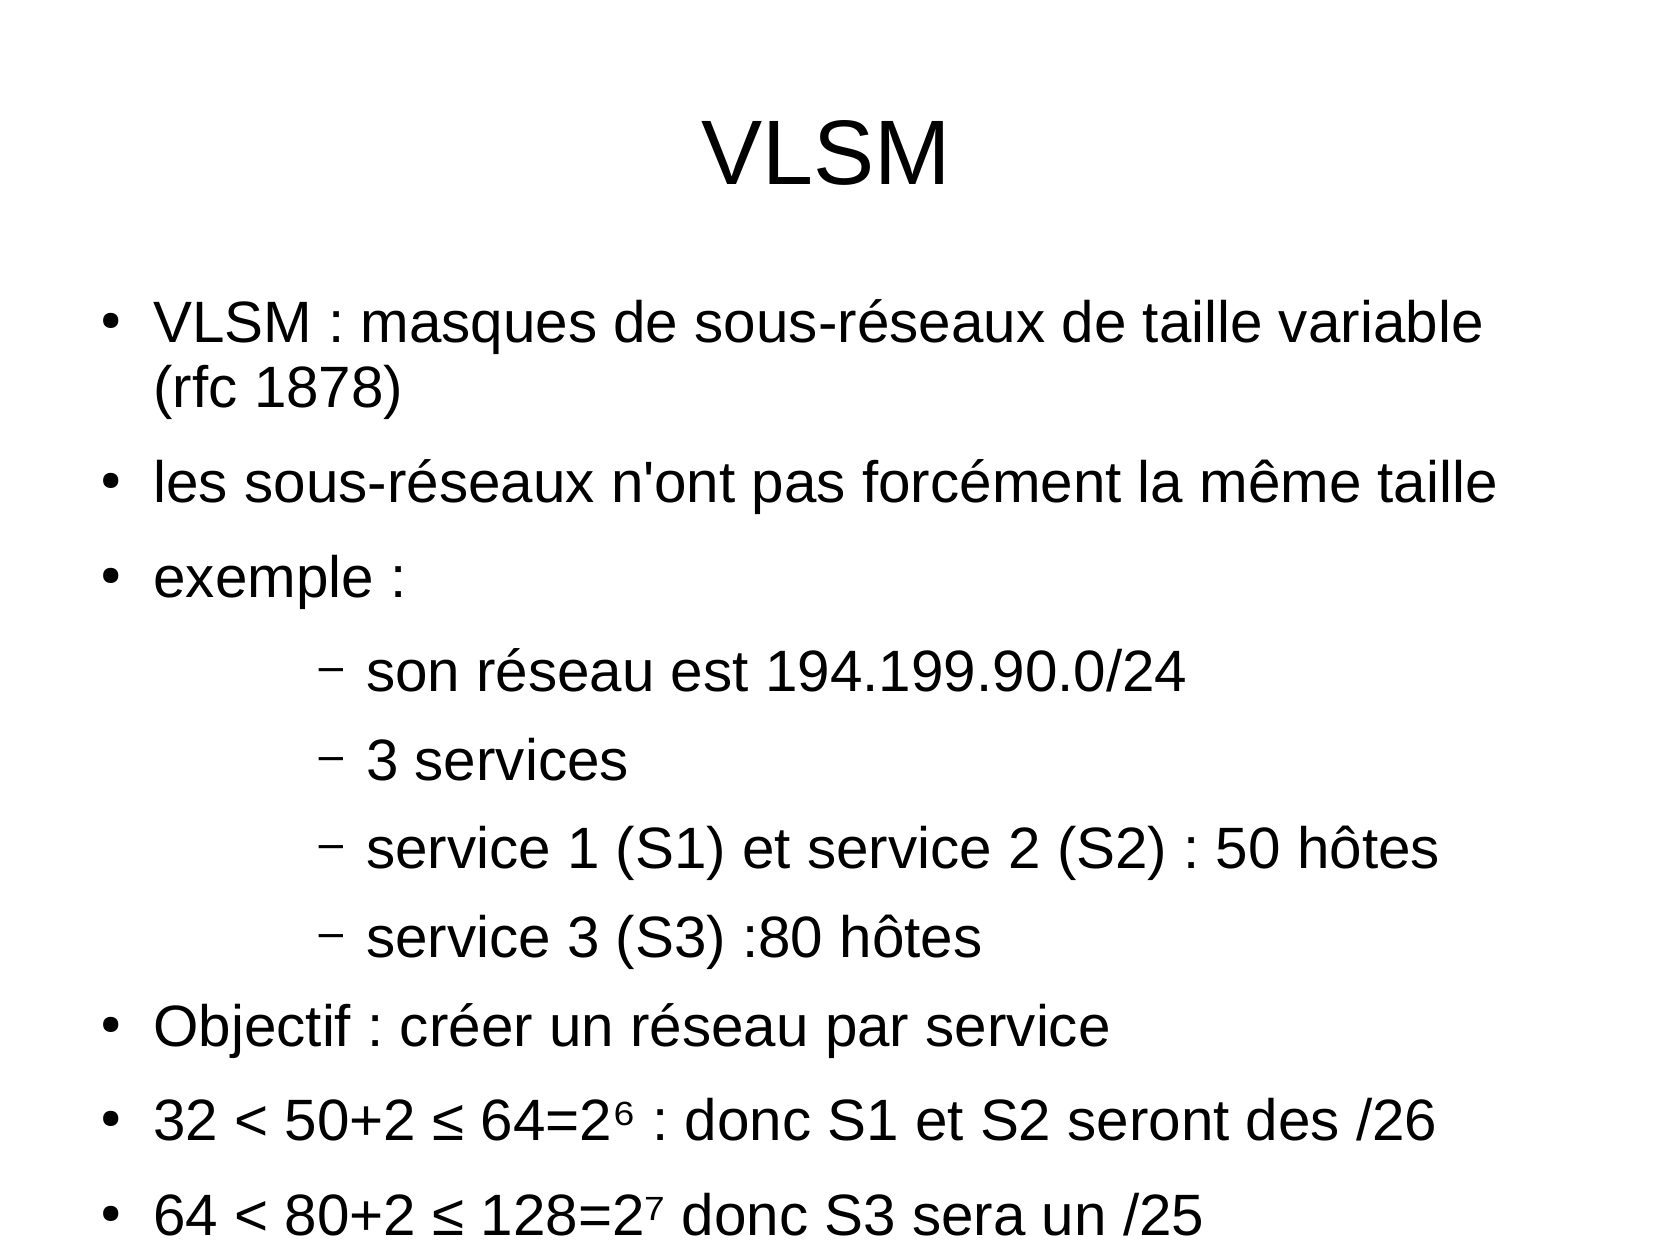

# VLSM
VLSM : masques de sous-réseaux de taille variable (rfc 1878)
les sous-réseaux n'ont pas forcément la même taille
exemple :
son réseau est 194.199.90.0/24
3 services
service 1 (S1) et service 2 (S2) : 50 hôtes
service 3 (S3) :80 hôtes
Objectif : créer un réseau par service
32 < 50+2 ≤ 64=2⁶ : donc S1 et S2 seront des /26
64 < 80+2 ≤ 128=2⁷ donc S3 sera un /25